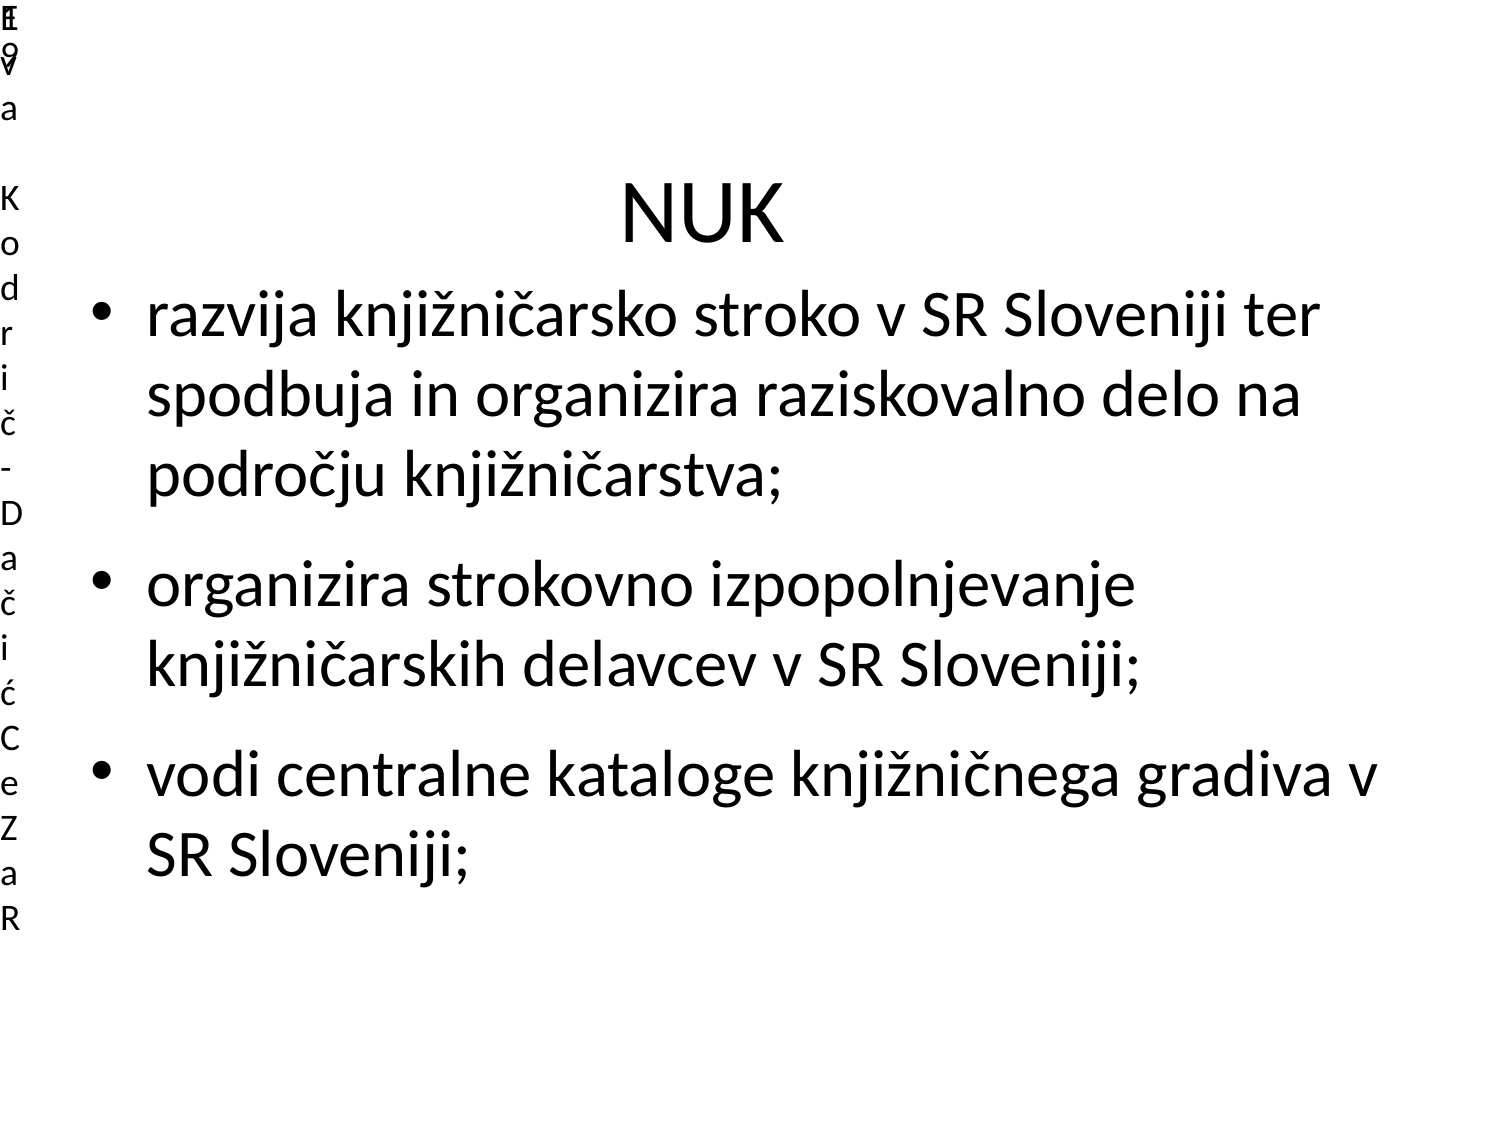

Eva Kodrič-Dačić
CeZaR
# NUK
razvija knjižničarsko stroko v SR Sloveniji ter spodbuja in organizira raziskovalno delo na področju knjižničarstva;
organizira strokovno izpopolnjevanje knjižničarskih delavcev v SR Sloveniji;
vodi centralne kataloge knjižničnega gradiva v SR Sloveniji;